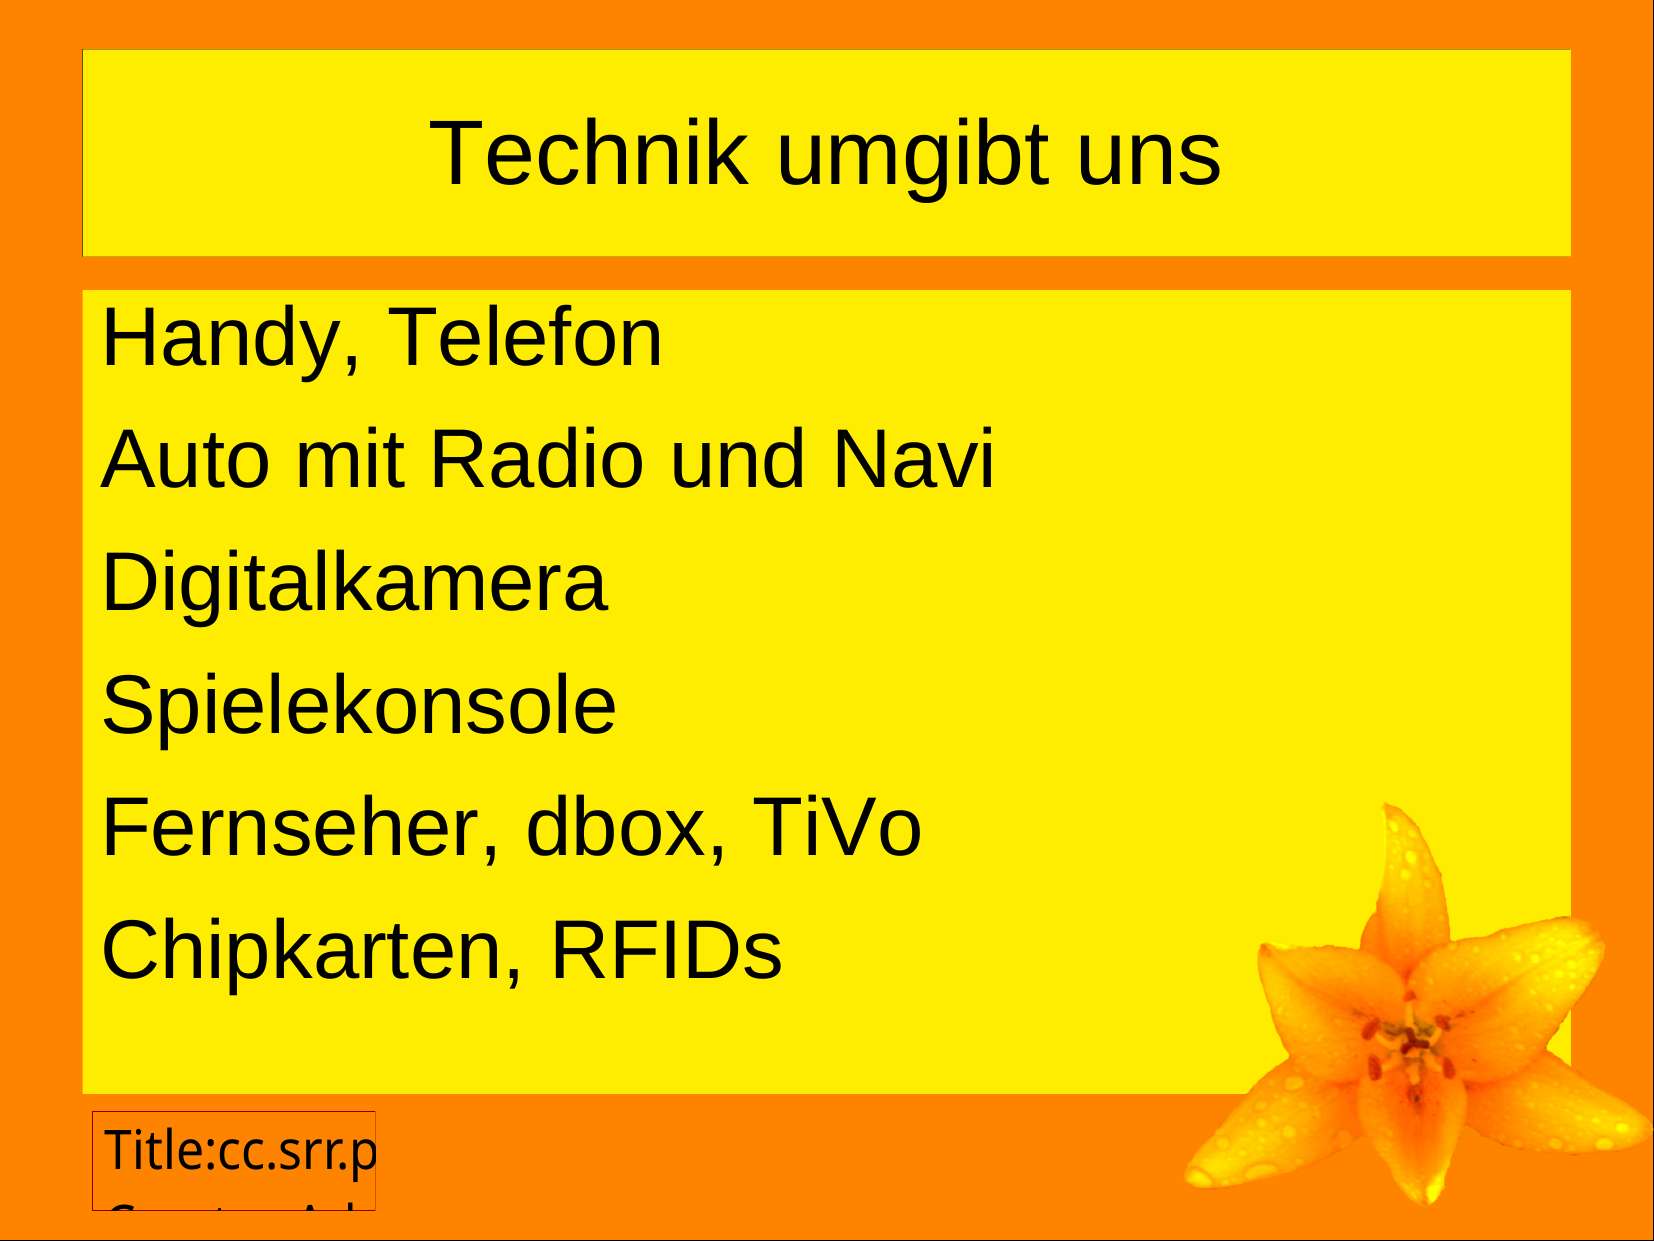

# Technik umgibt uns
Handy, Telefon
Auto mit Radio und Navi
Digitalkamera
Spielekonsole
Fernseher, dbox, TiVo
Chipkarten, RFIDs